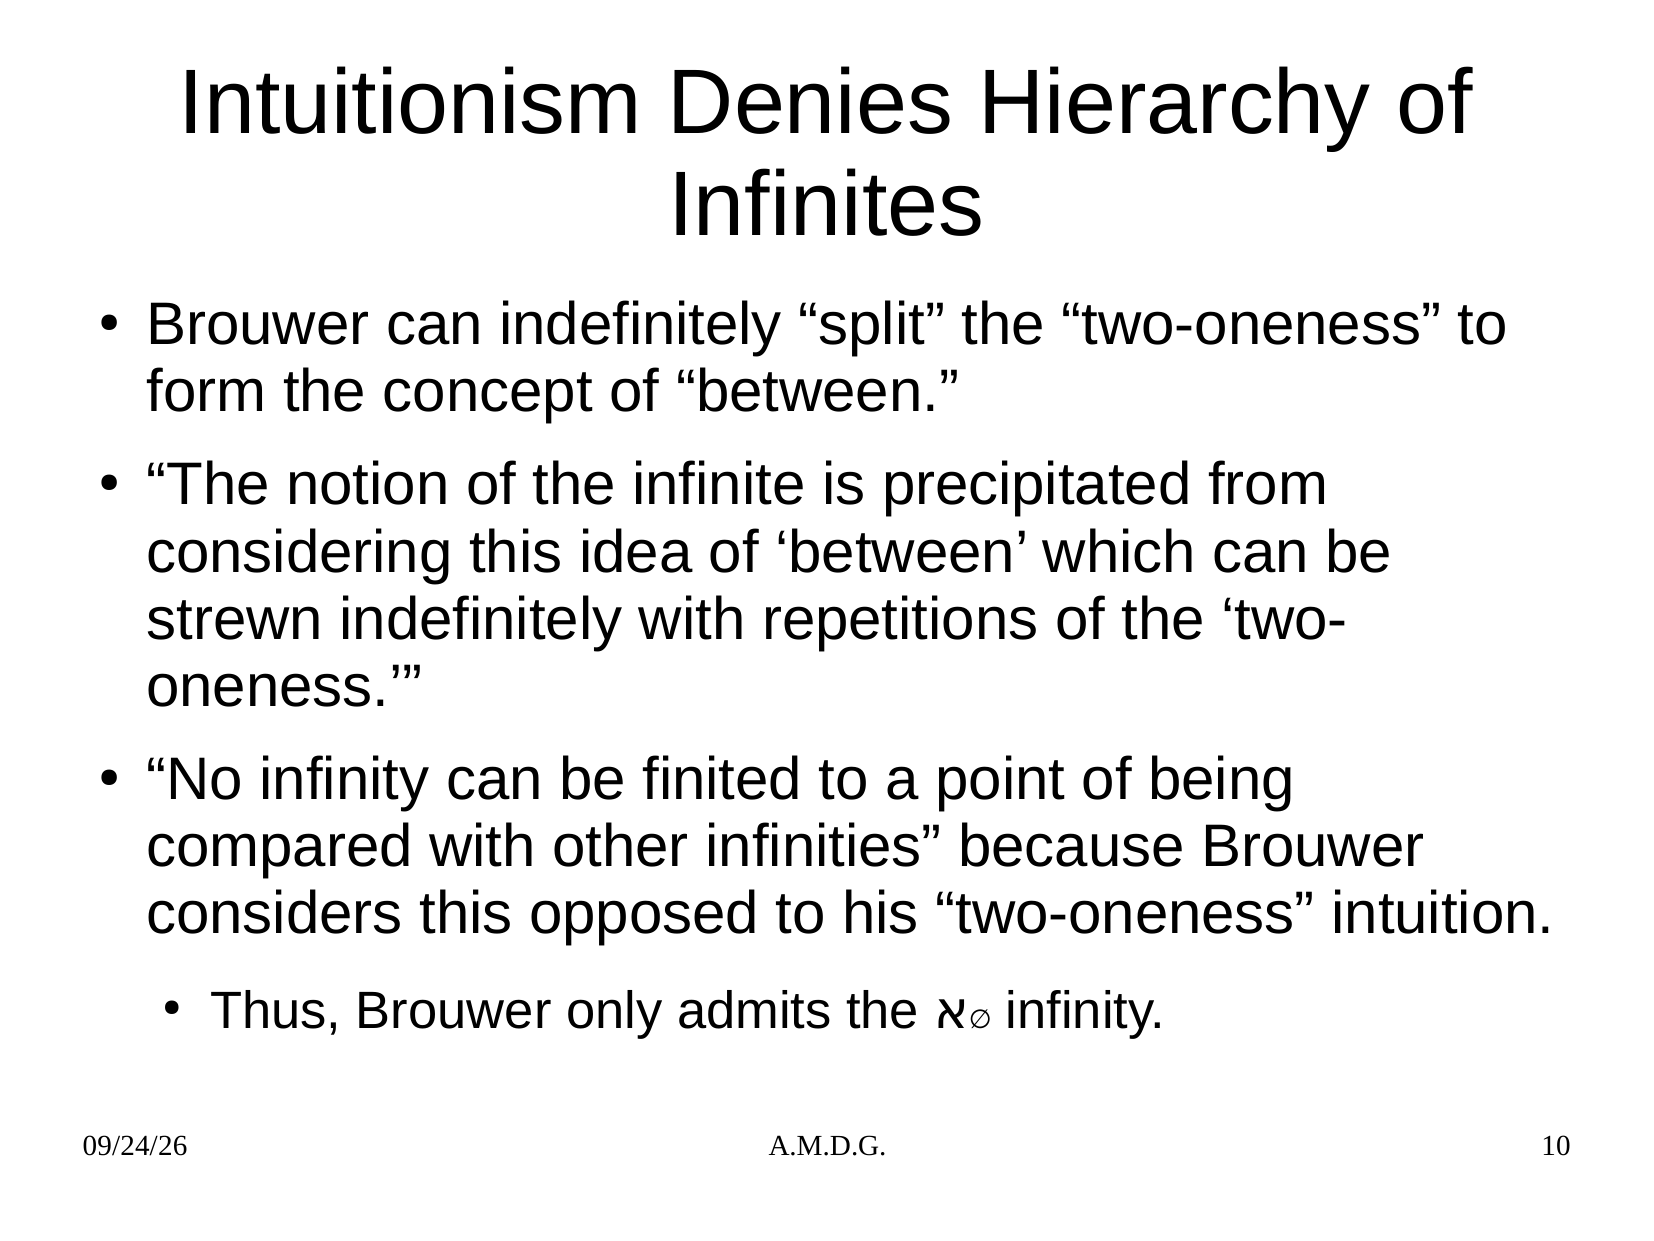

# Intuitionism Denies Hierarchy of Infinites
Brouwer can indefinitely “split” the “two-oneness” to form the concept of “between.”
“The notion of the infinite is precipitated from considering this idea of ‘between’ which can be strewn indefinitely with repetitions of the ‘two-oneness.’”
“No infinity can be finited to a point of being compared with other infinities” because Brouwer considers this opposed to his “two-oneness” intuition.
Thus, Brouwer only admits the א∅ infinity.
A.M.D.G.
10